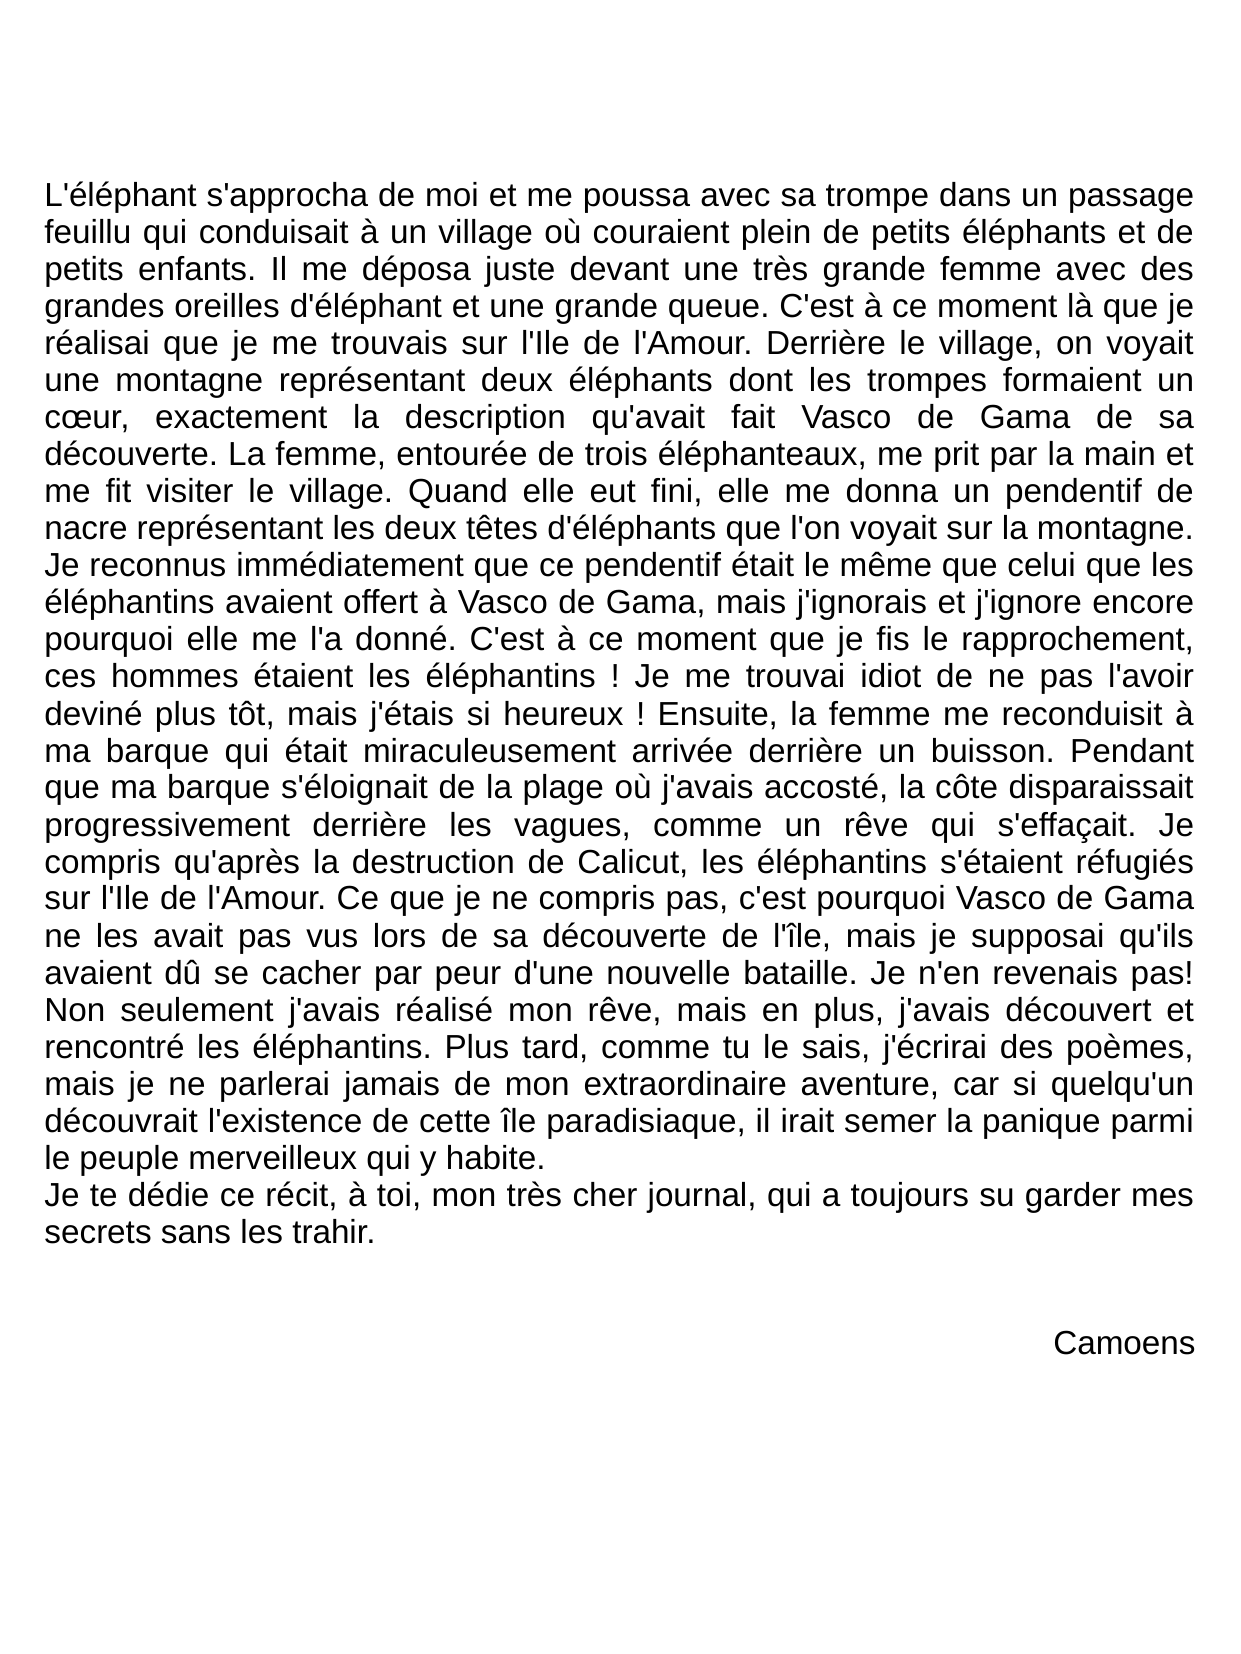

L'éléphant s'approcha de moi et me poussa avec sa trompe dans un passage feuillu qui conduisait à un village où couraient plein de petits éléphants et de petits enfants. Il me déposa juste devant une très grande femme avec des grandes oreilles d'éléphant et une grande queue. C'est à ce moment là que je réalisai que je me trouvais sur l'Ile de l'Amour. Derrière le village, on voyait une montagne représentant deux éléphants dont les trompes formaient un cœur, exactement la description qu'avait fait Vasco de Gama de sa découverte. La femme, entourée de trois éléphanteaux, me prit par la main et me fit visiter le village. Quand elle eut fini, elle me donna un pendentif de nacre représentant les deux têtes d'éléphants que l'on voyait sur la montagne. Je reconnus immédiatement que ce pendentif était le même que celui que les éléphantins avaient offert à Vasco de Gama, mais j'ignorais et j'ignore encore pourquoi elle me l'a donné. C'est à ce moment que je fis le rapprochement, ces hommes étaient les éléphantins ! Je me trouvai idiot de ne pas l'avoir deviné plus tôt, mais j'étais si heureux ! Ensuite, la femme me reconduisit à ma barque qui était miraculeusement arrivée derrière un buisson. Pendant que ma barque s'éloignait de la plage où j'avais accosté, la côte disparaissait progressivement derrière les vagues, comme un rêve qui s'effaçait. Je compris qu'après la destruction de Calicut, les éléphantins s'étaient réfugiés sur l'Ile de l'Amour. Ce que je ne compris pas, c'est pourquoi Vasco de Gama ne les avait pas vus lors de sa découverte de l'île, mais je supposai qu'ils avaient dû se cacher par peur d'une nouvelle bataille. Je n'en revenais pas! Non seulement j'avais réalisé mon rêve, mais en plus, j'avais découvert et rencontré les éléphantins. Plus tard, comme tu le sais, j'écrirai des poèmes, mais je ne parlerai jamais de mon extraordinaire aventure, car si quelqu'un découvrait l'existence de cette île paradisiaque, il irait semer la panique parmi le peuple merveilleux qui y habite.
Je te dédie ce récit, à toi, mon très cher journal, qui a toujours su garder mes secrets sans les trahir.
Camoens